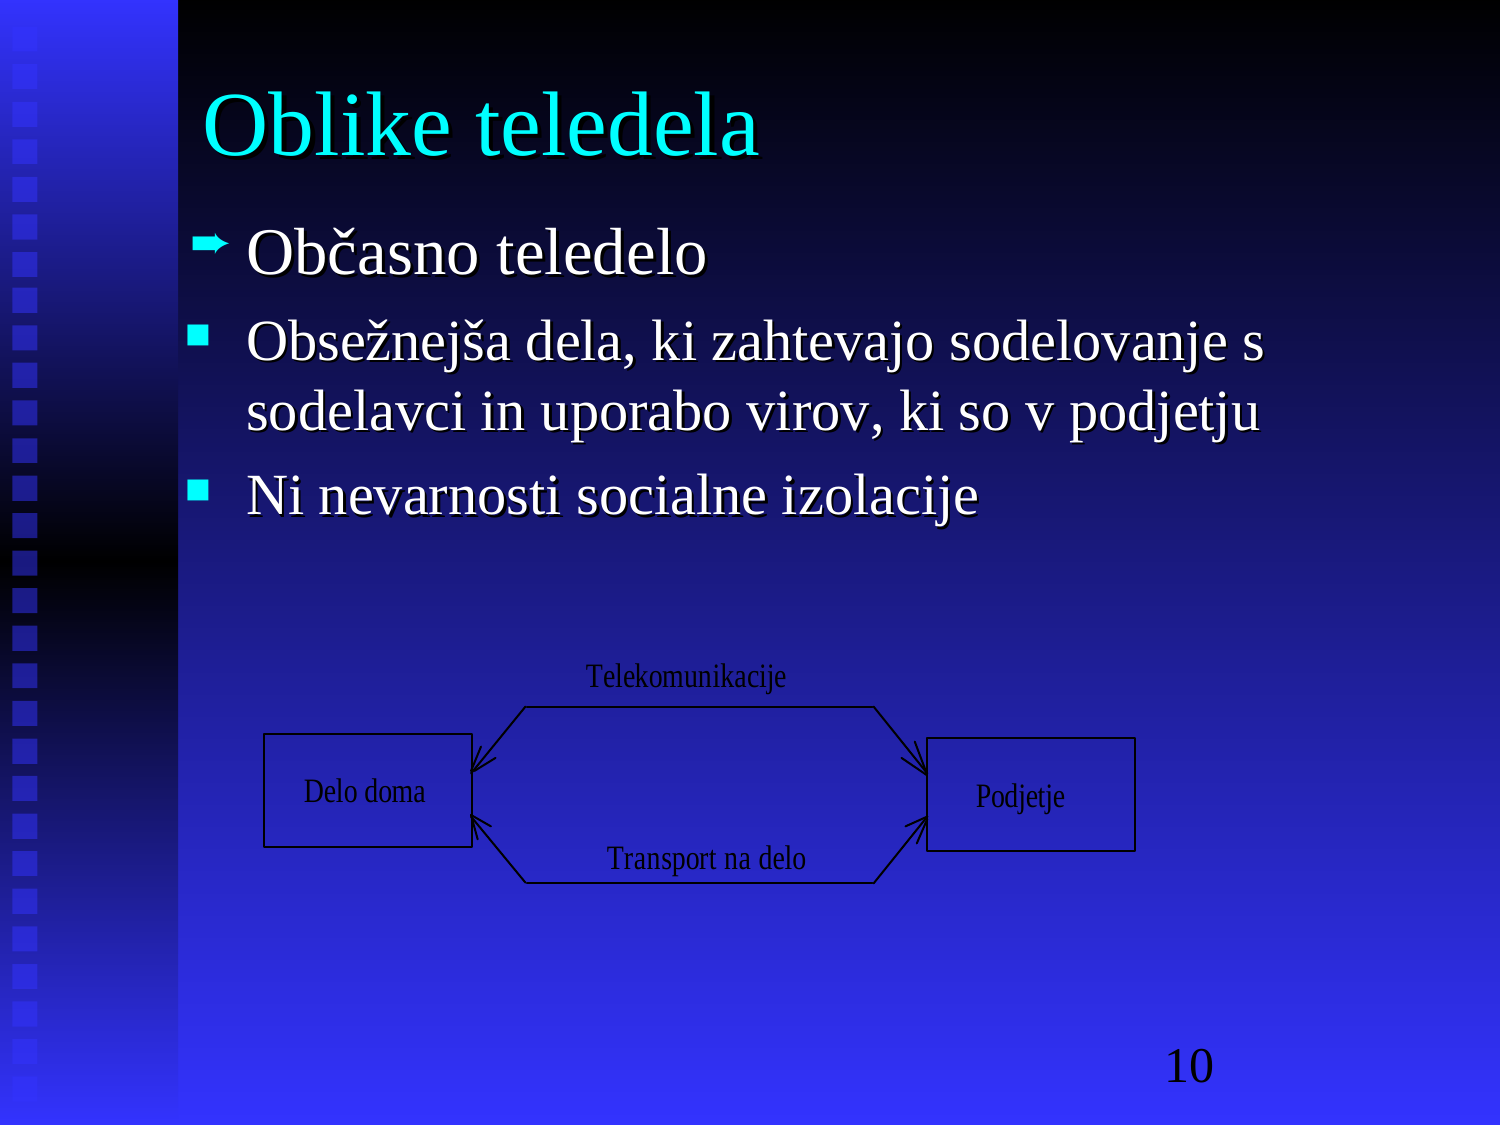

# Oblike teledela
Občasno teledelo
Obsežnejša dela, ki zahtevajo sodelovanje s sodelavci in uporabo virov, ki so v podjetju
Ni nevarnosti socialne izolacije
10